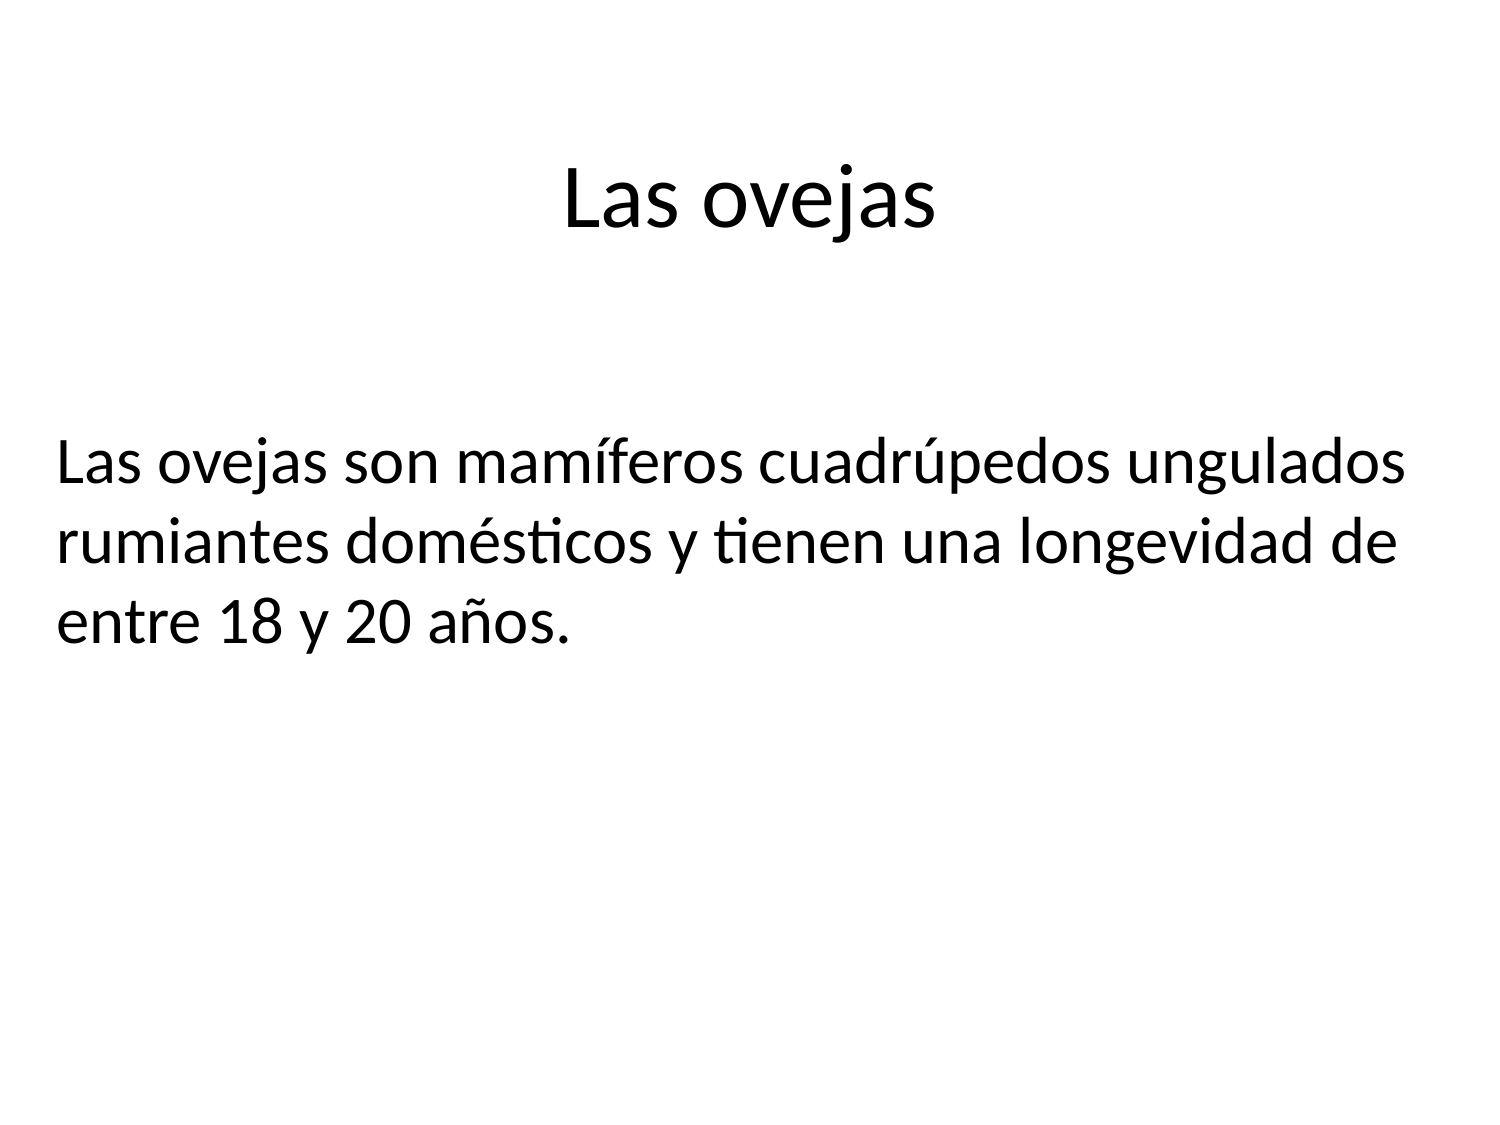

# Las ovejas
Las ovejas son mamíferos cuadrúpedos ungulados rumiantes domésticos y tienen una longevidad de entre 18 y 20 años.